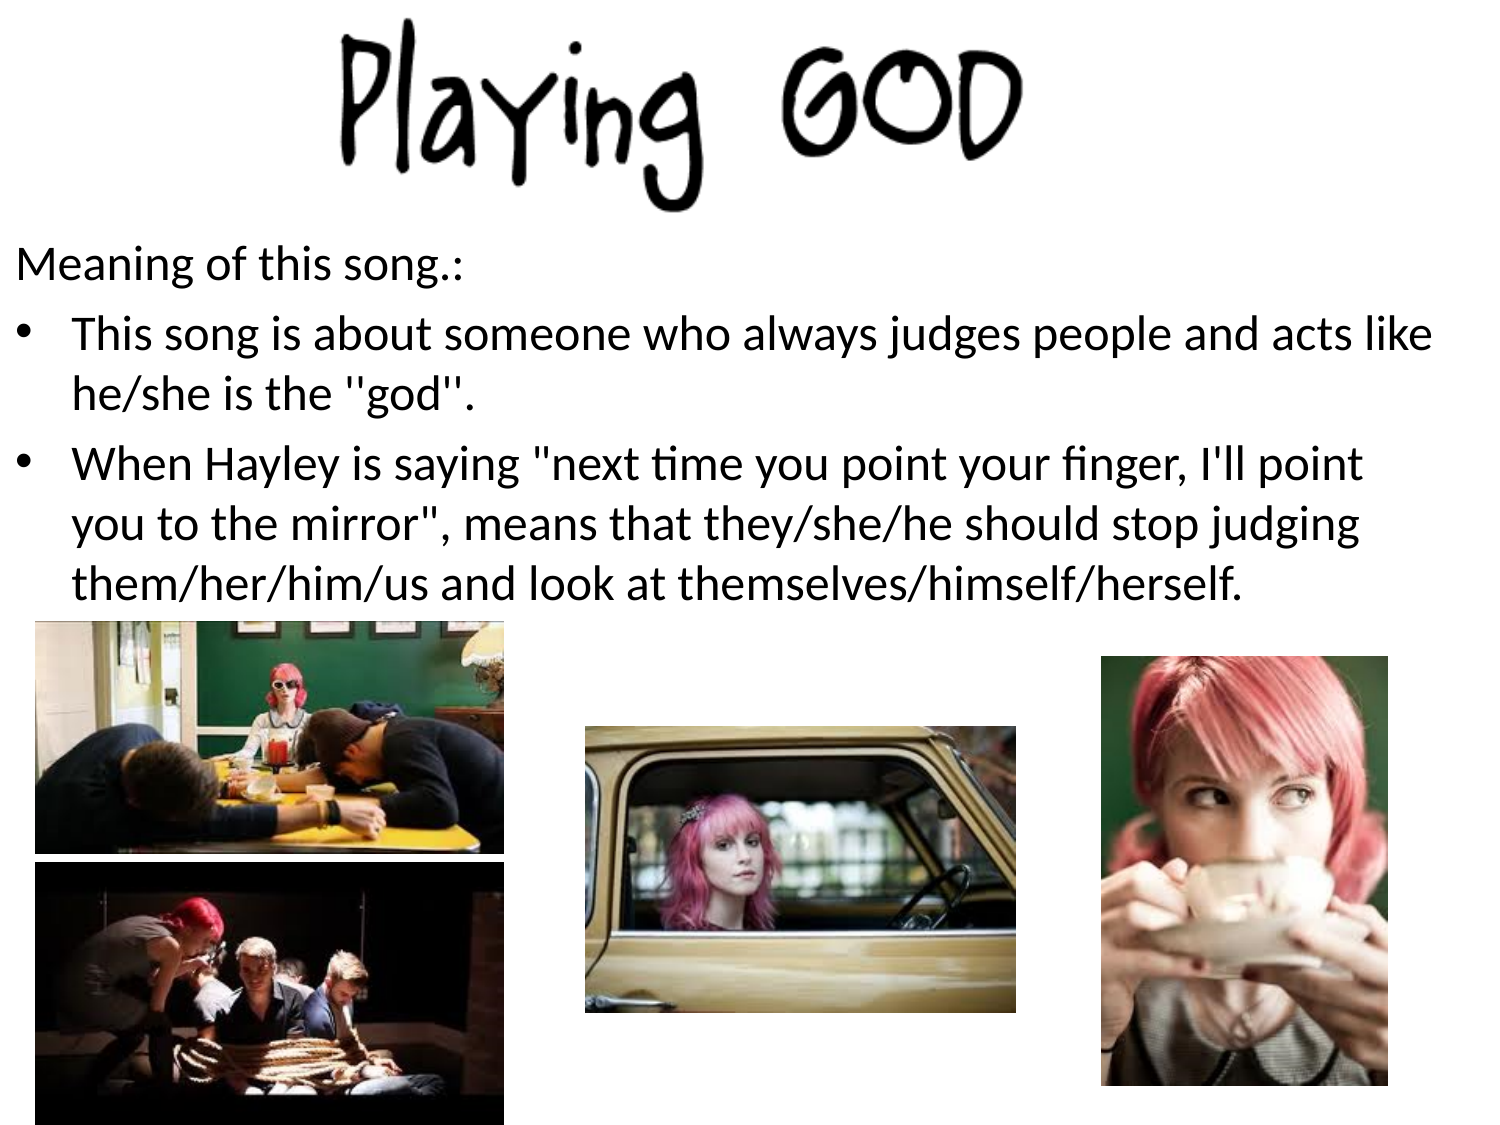

# Meaning of this song.:
This song is about someone who always judges people and acts like he/she is the ''god''.
When Hayley is saying "next time you point your finger, I'll point you to the mirror", means that they/she/he should stop judging them/her/him/us and look at themselves/himself/herself.